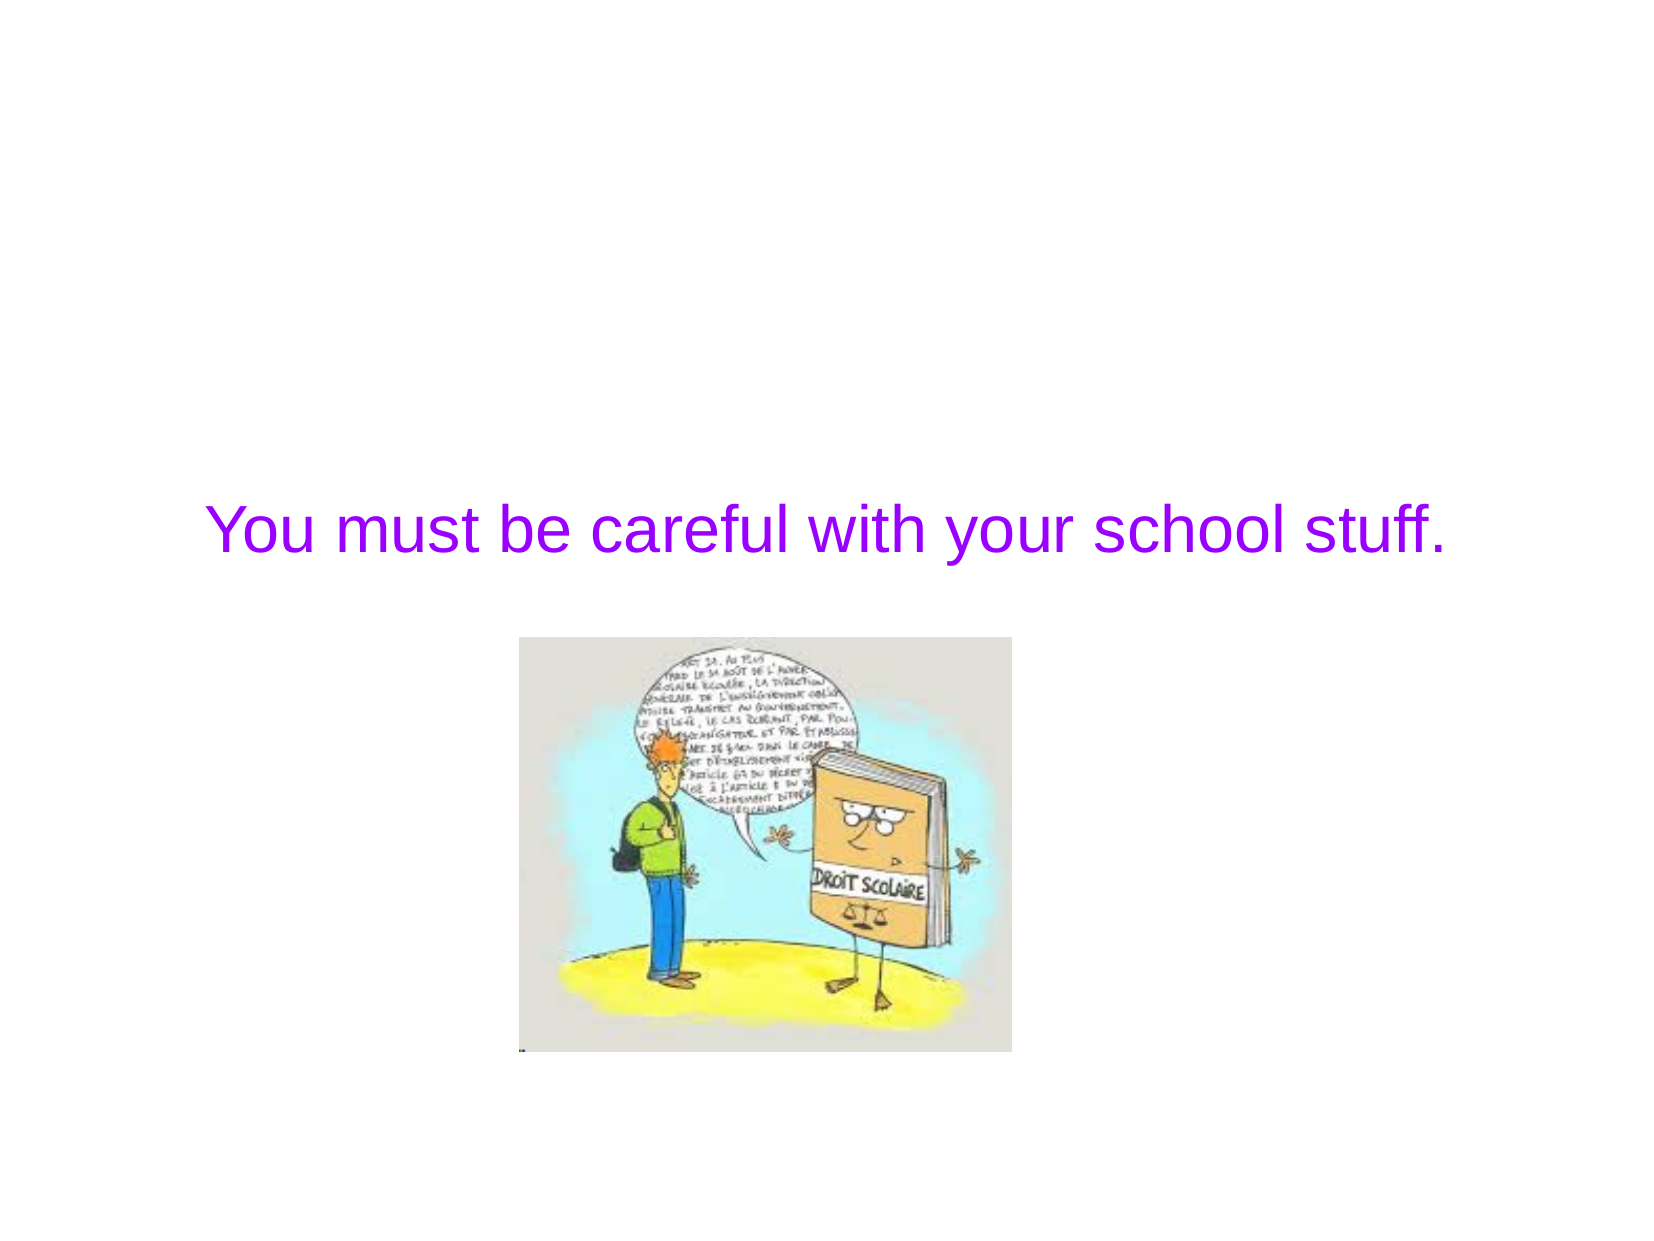

# You must be careful with your school stuff.